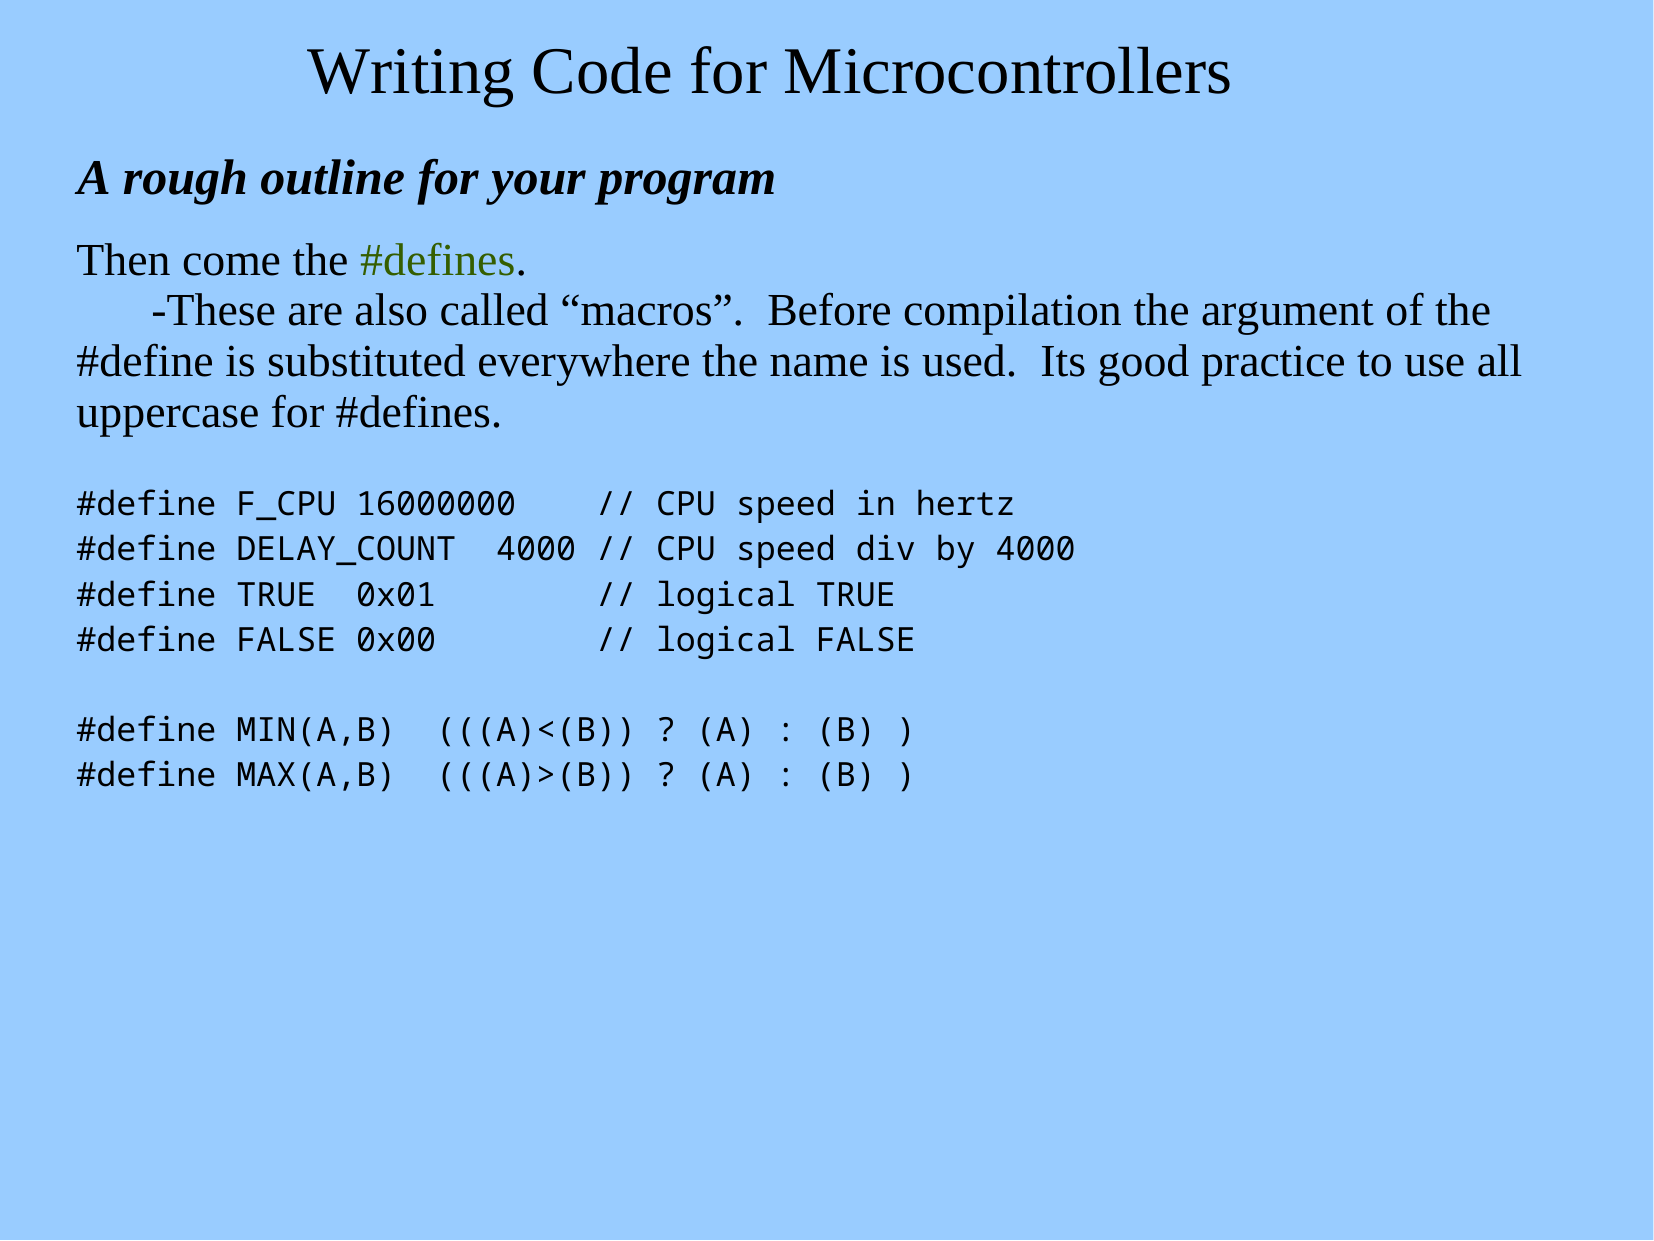

Writing Code for Microcontrollers
A rough outline for your program
Then come the #defines.
	-These are also called “macros”. Before compilation the argument of the #define is substituted everywhere the name is used. Its good practice to use all
uppercase for #defines.
#define F_CPU 16000000 // CPU speed in hertz
#define DELAY_COUNT 4000 // CPU speed div by 4000
#define TRUE 0x01 // logical TRUE
#define FALSE 0x00 // logical FALSE
#define MIN(A,B) (((A)<(B)) ? (A) : (B) )
#define MAX(A,B) (((A)>(B)) ? (A) : (B) )